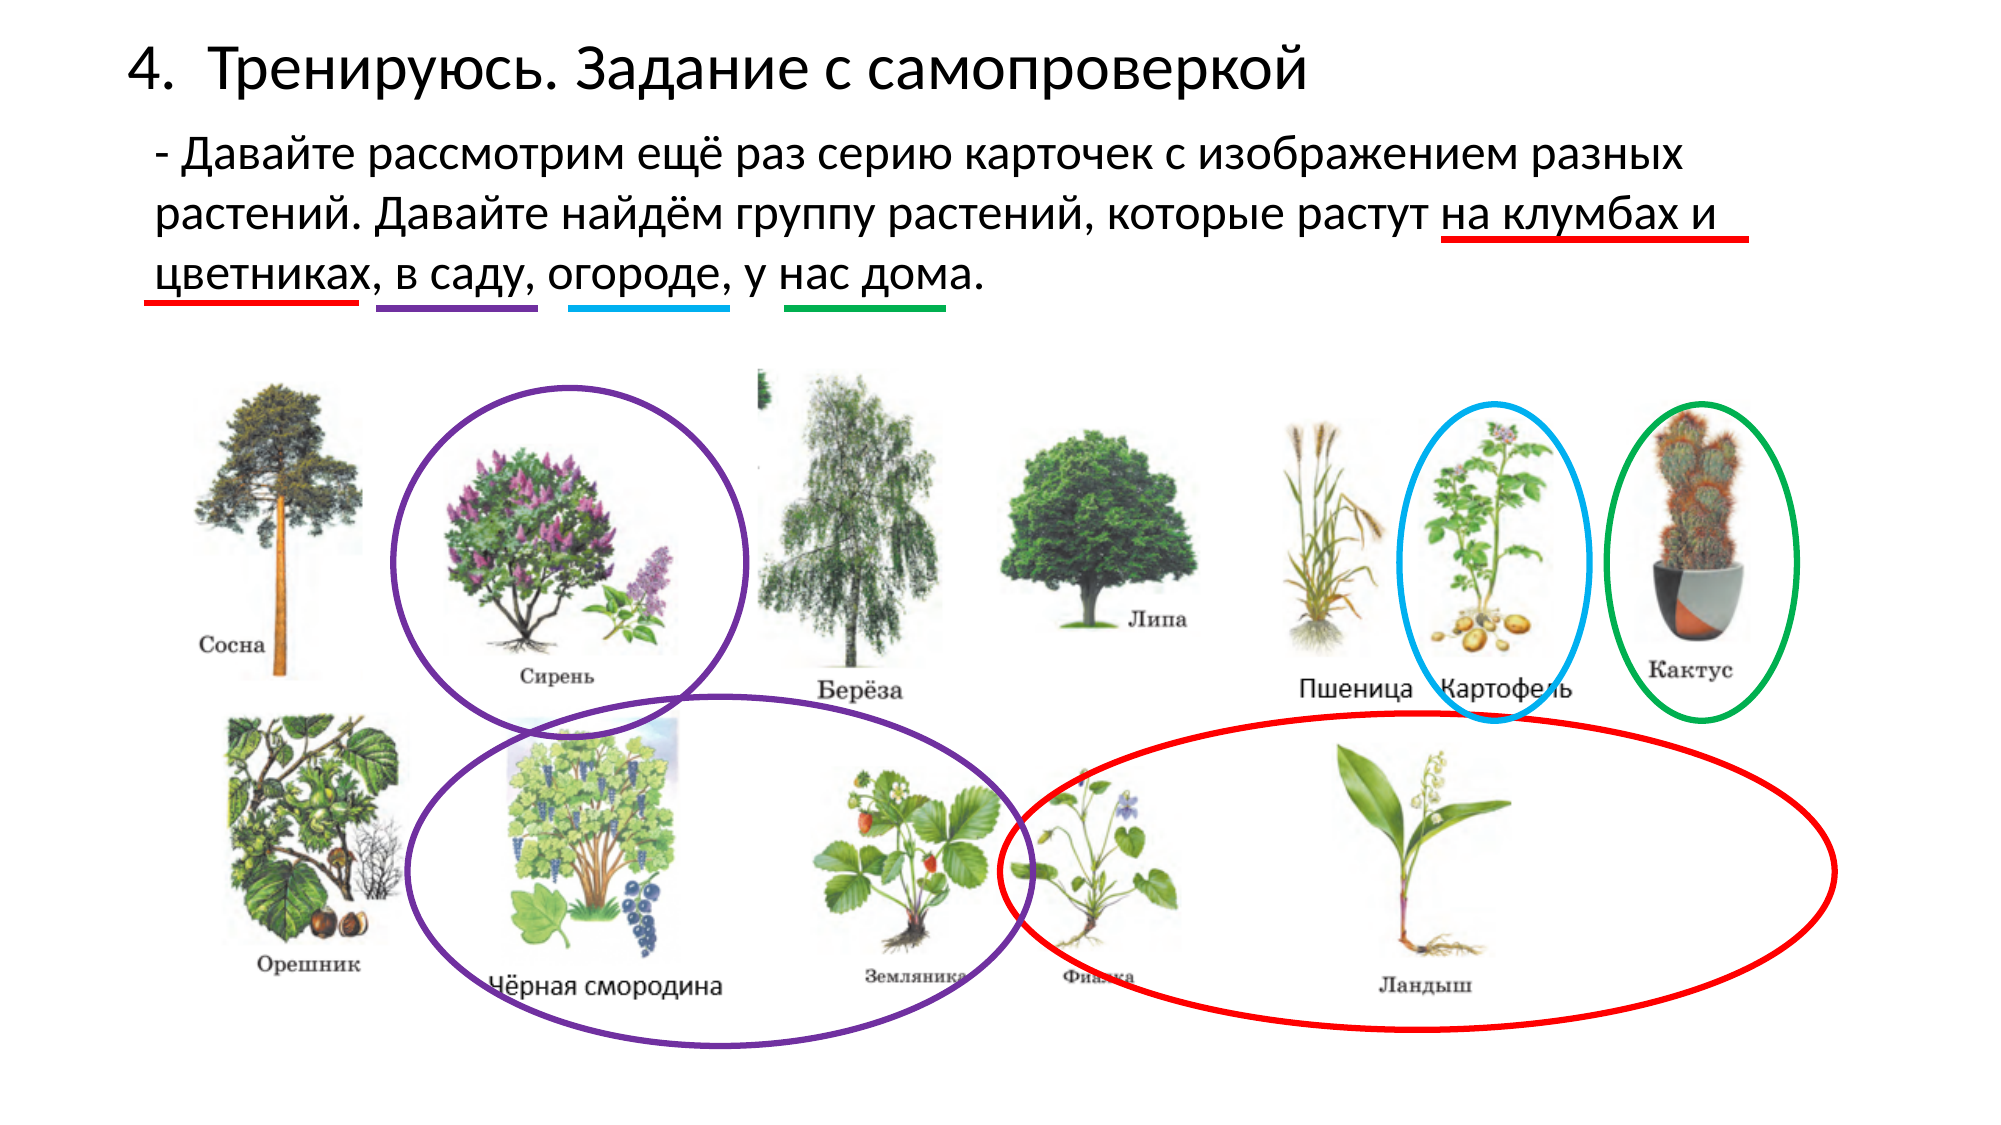

# 4. Тренируюсь. Задание с самопроверкой
- Давайте рассмотрим ещё раз серию карточек с изображением разных растений. Давайте найдём группу растений, которые растут на клумбах и цветниках, в саду, огороде, у нас дома.